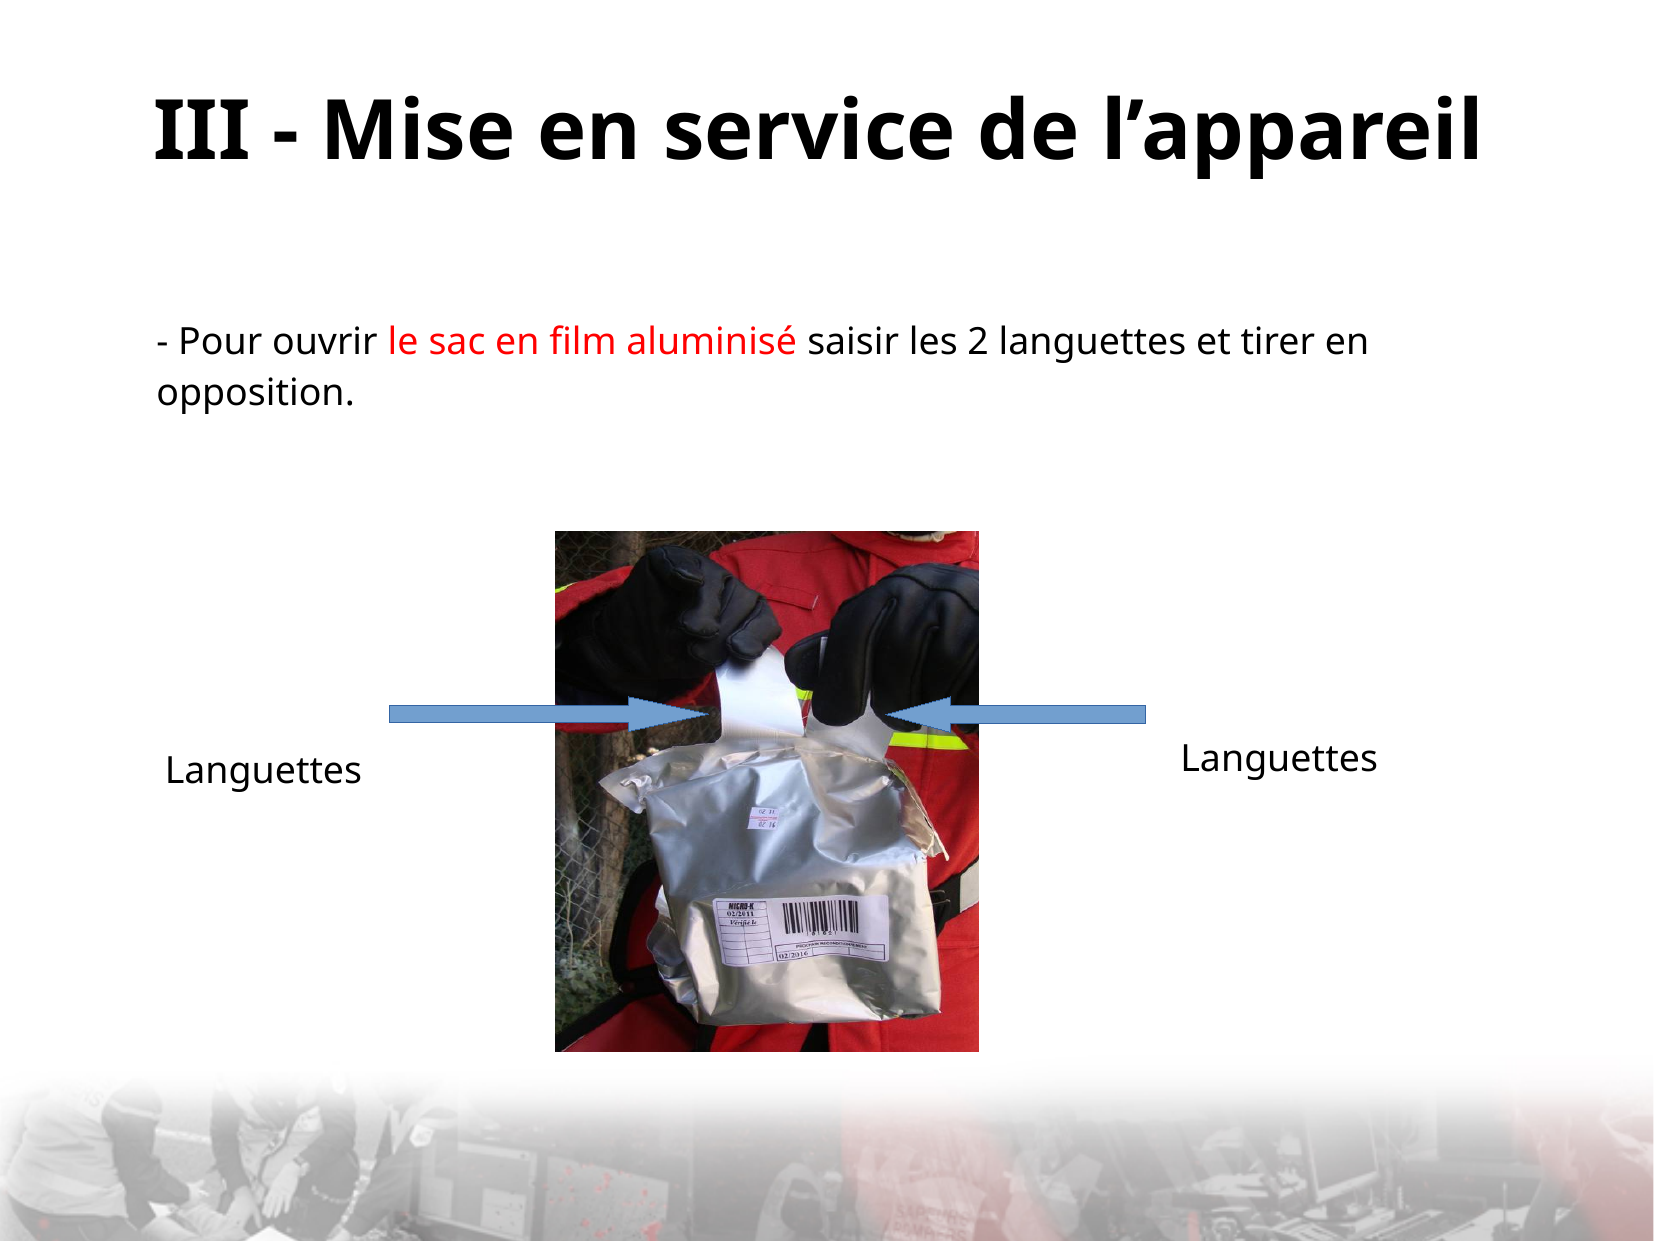

# III - Mise en service de l’appareil
- Pour ouvrir le sac en film aluminisé saisir les 2 languettes et tirer en opposition.
 Languettes
 Languettes